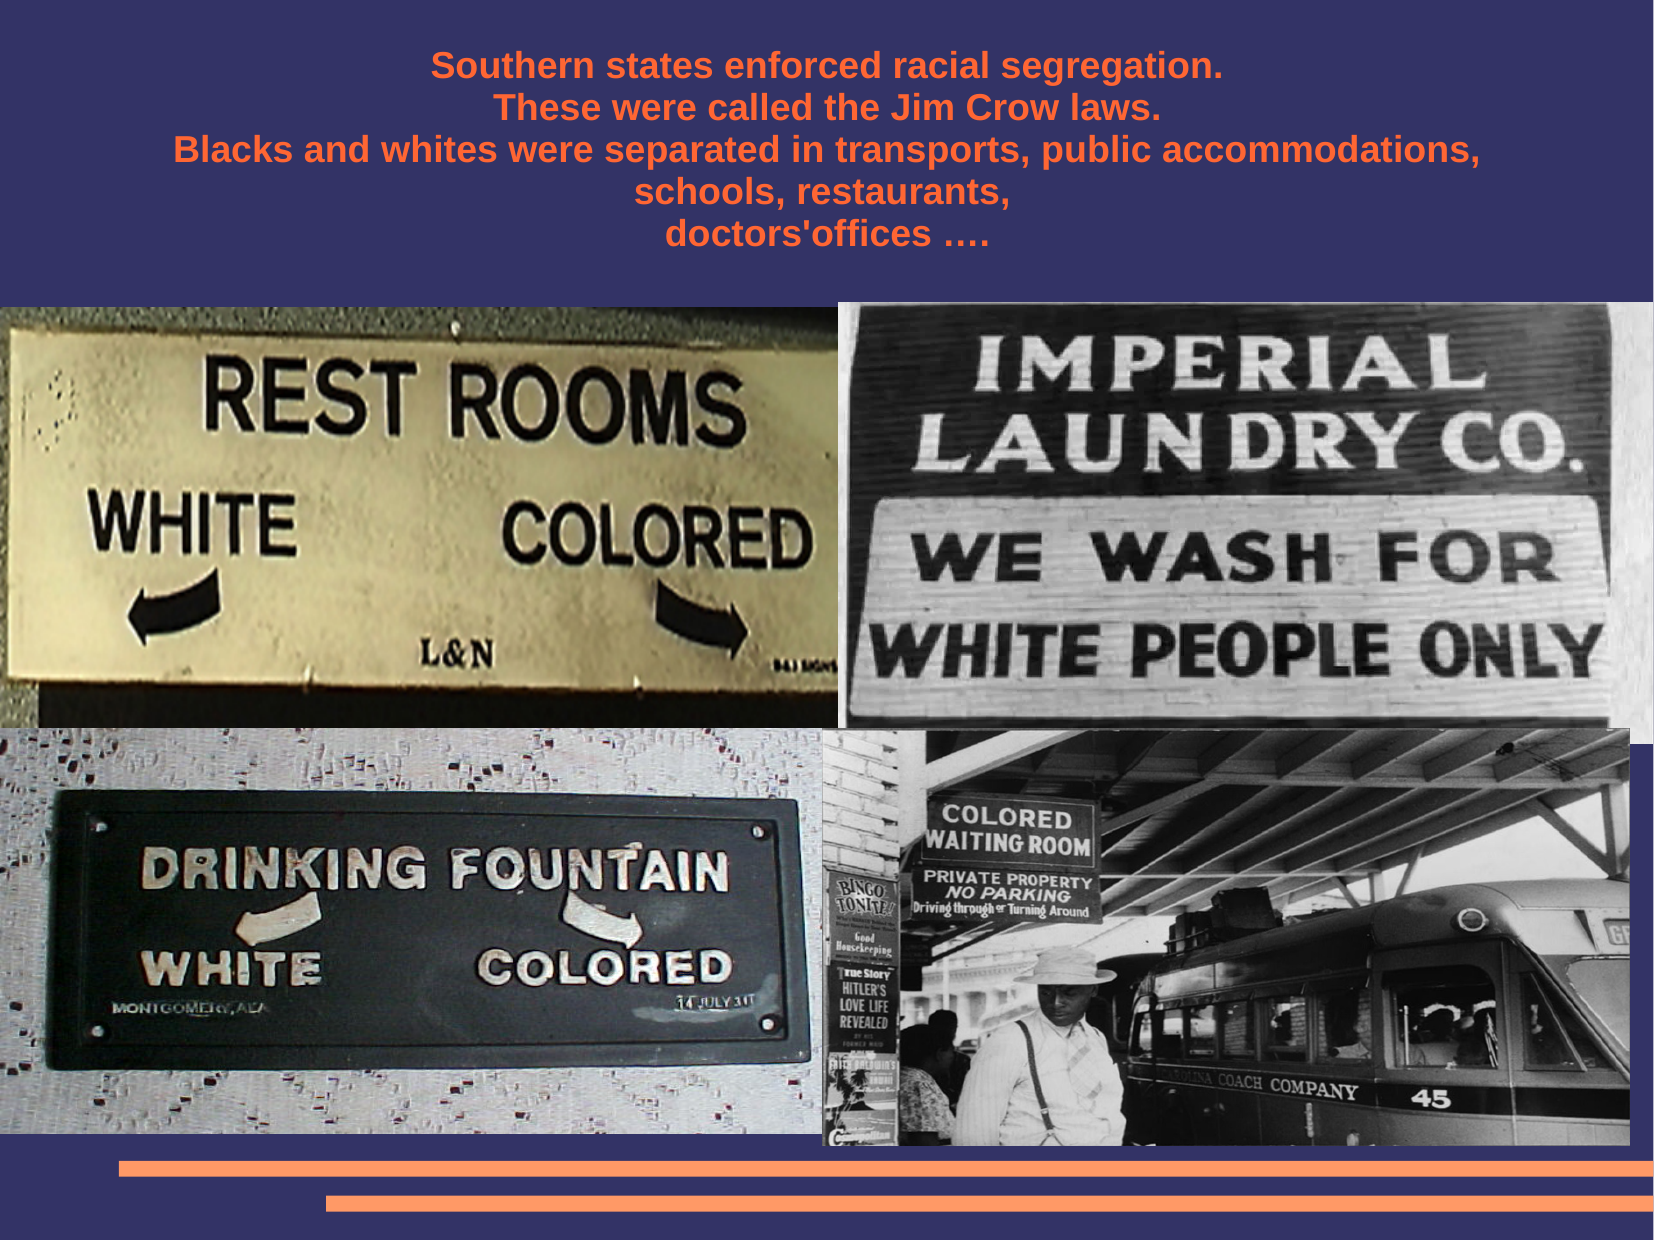

# Southern states enforced racial segregation. These were called the Jim Crow laws. Blacks and whites were separated in transports, public accommodations, schools, restaurants, doctors'offices ….